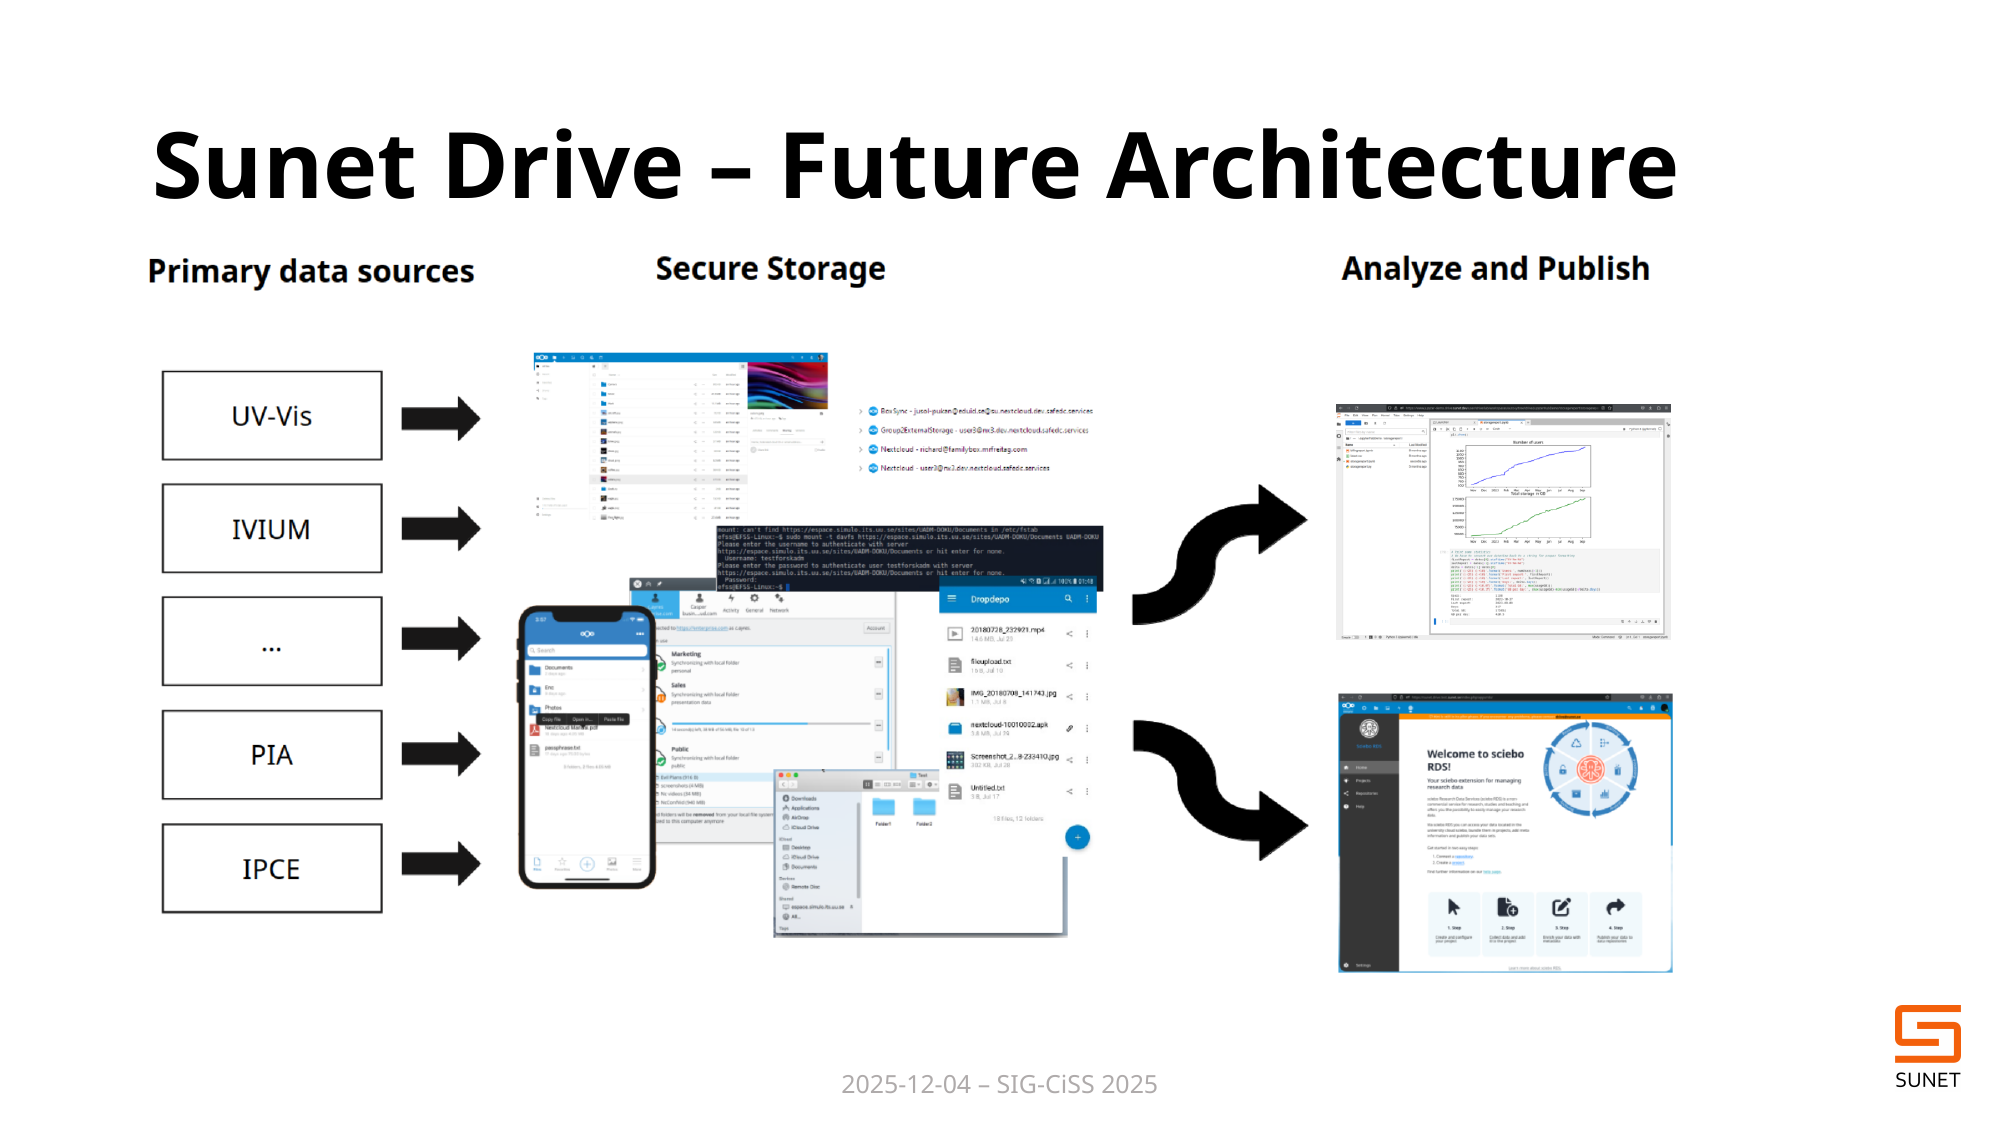

Sunet Drive – Future Architecture
2025-12-04 – SIG-CiSS 2025